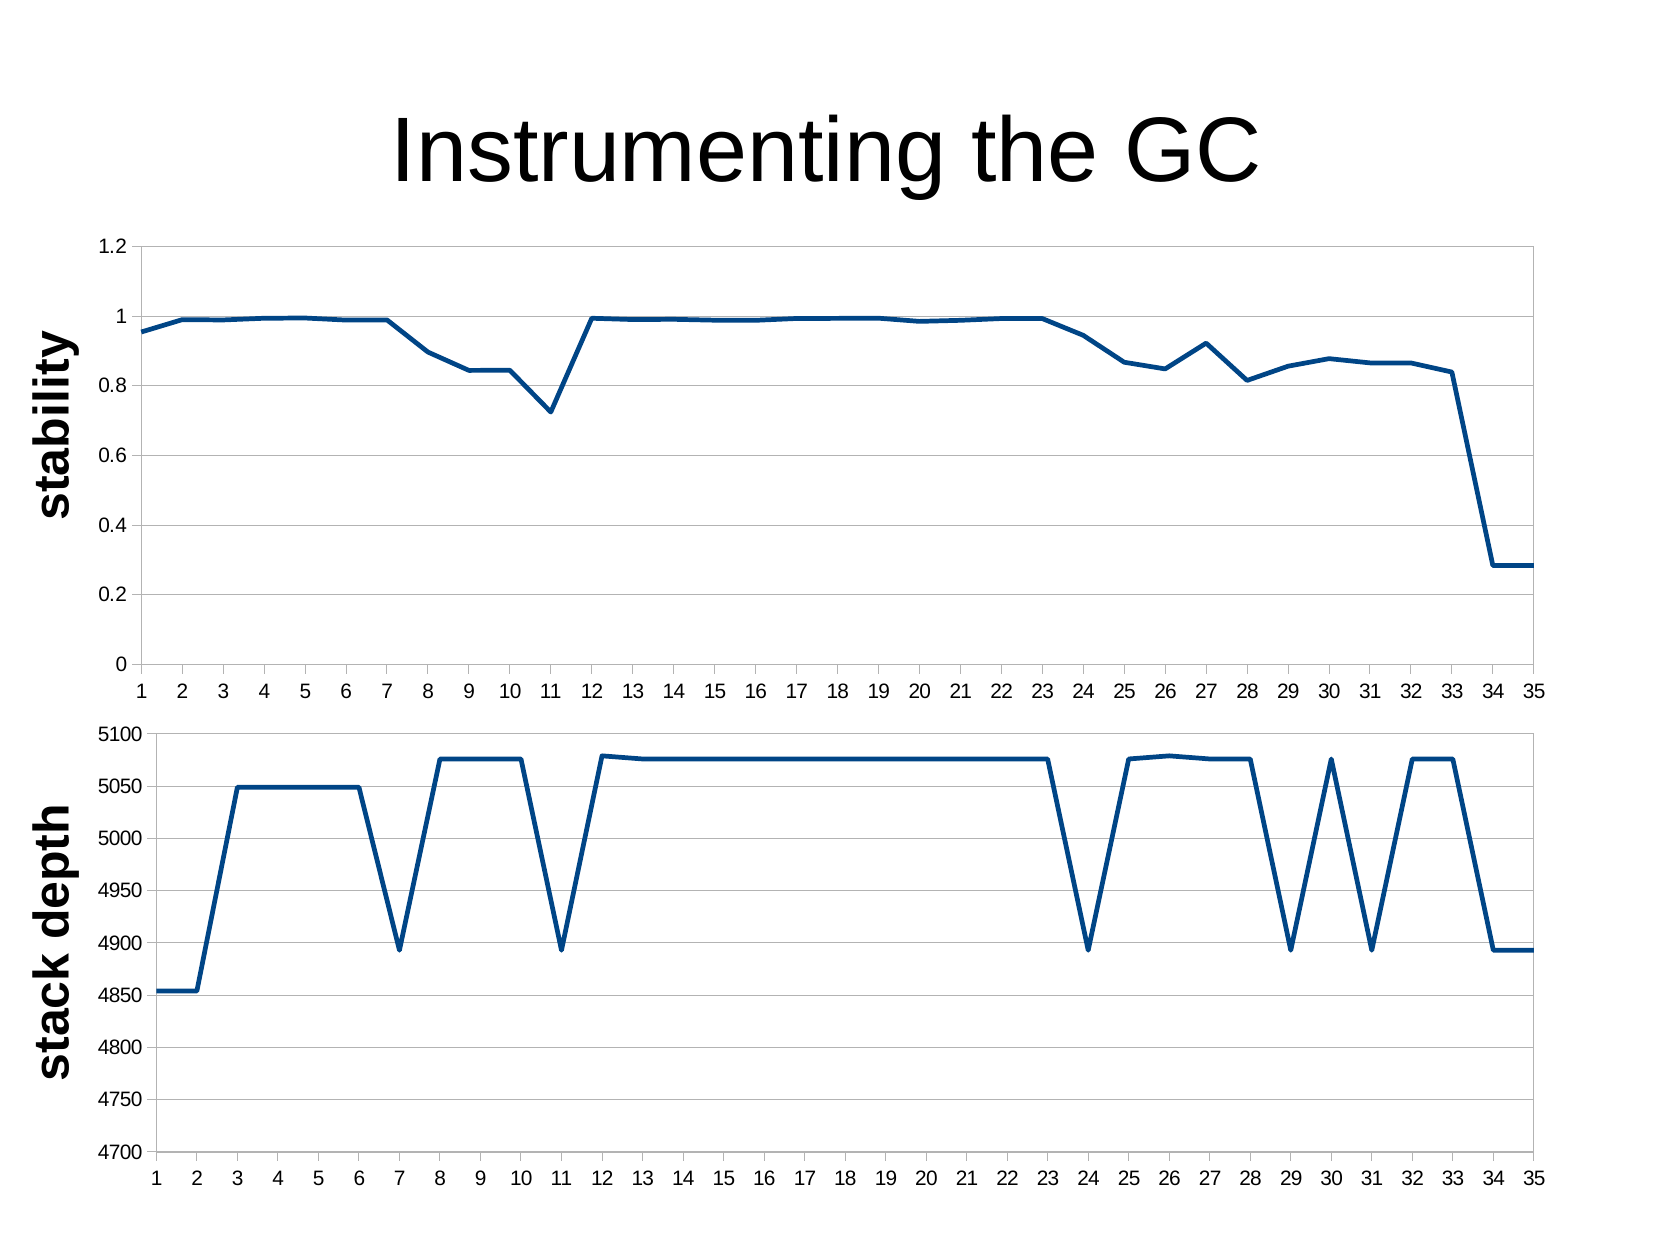

Instrumenting the GC
### Chart
| Category | Column A |
|---|---|
| 1 | 0.95446232303473 |
| 2 | 0.98991265340571 |
| 3 | 0.98906994362906 |
| 4 | 0.99392982913284 |
| 5 | 0.99456648400859 |
| 6 | 0.98869332471286 |
| 7 | 0.98918820005586 |
| 8 | 0.89678403246444 |
| 9 | 0.84426143842081 |
| 10 | 0.84464011150072 |
| 11 | 0.72473660780531 |
| 12 | 0.99394731571027 |
| 13 | 0.99024618149606 |
| 14 | 0.99084971327909 |
| 15 | 0.98835347970113 |
| 16 | 0.98798546477314 |
| 17 | 0.99324517455881 |
| 18 | 0.99367981249493 |
| 19 | 0.9941521513645 |
| 20 | 0.98498560276325 |
| 21 | 0.98801890576057 |
| 22 | 0.99310889879277 |
| 23 | 0.99314581242507 |
| 24 | 0.94503086393516 |
| 25 | 0.86773574125942 |
| 26 | 0.84854038078166 |
| 27 | 0.92265088455881 |
| 28 | 0.81545072498197 |
| 29 | 0.85631432188385 |
| 30 | 0.87803971411783 |
| 31 | 0.86580800759921 |
| 32 | 0.86563964275974 |
| 33 | 0.83959931193384 |
| 34 | 0.28395875511168 |
| 35 | 0.28395875511168 |stability
### Chart
| Category | Column B |
|---|---|
| 1 | 4854.0 |
| 2 | 4854.0 |
| 3 | 5049.0 |
| 4 | 5049.0 |
| 5 | 5049.0 |
| 6 | 5049.0 |
| 7 | 4893.0 |
| 8 | 5076.0 |
| 9 | 5076.0 |
| 10 | 5076.0 |
| 11 | 4893.0 |
| 12 | 5079.0 |
| 13 | 5076.0 |
| 14 | 5076.0 |
| 15 | 5076.0 |
| 16 | 5076.0 |
| 17 | 5076.0 |
| 18 | 5076.0 |
| 19 | 5076.0 |
| 20 | 5076.0 |
| 21 | 5076.0 |
| 22 | 5076.0 |
| 23 | 5076.0 |
| 24 | 4893.0 |
| 25 | 5076.0 |
| 26 | 5079.0 |
| 27 | 5076.0 |
| 28 | 5076.0 |
| 29 | 4893.0 |
| 30 | 5076.0 |
| 31 | 4893.0 |
| 32 | 5076.0 |
| 33 | 5076.0 |
| 34 | 4893.0 |
| 35 | 4893.0 |stack depth